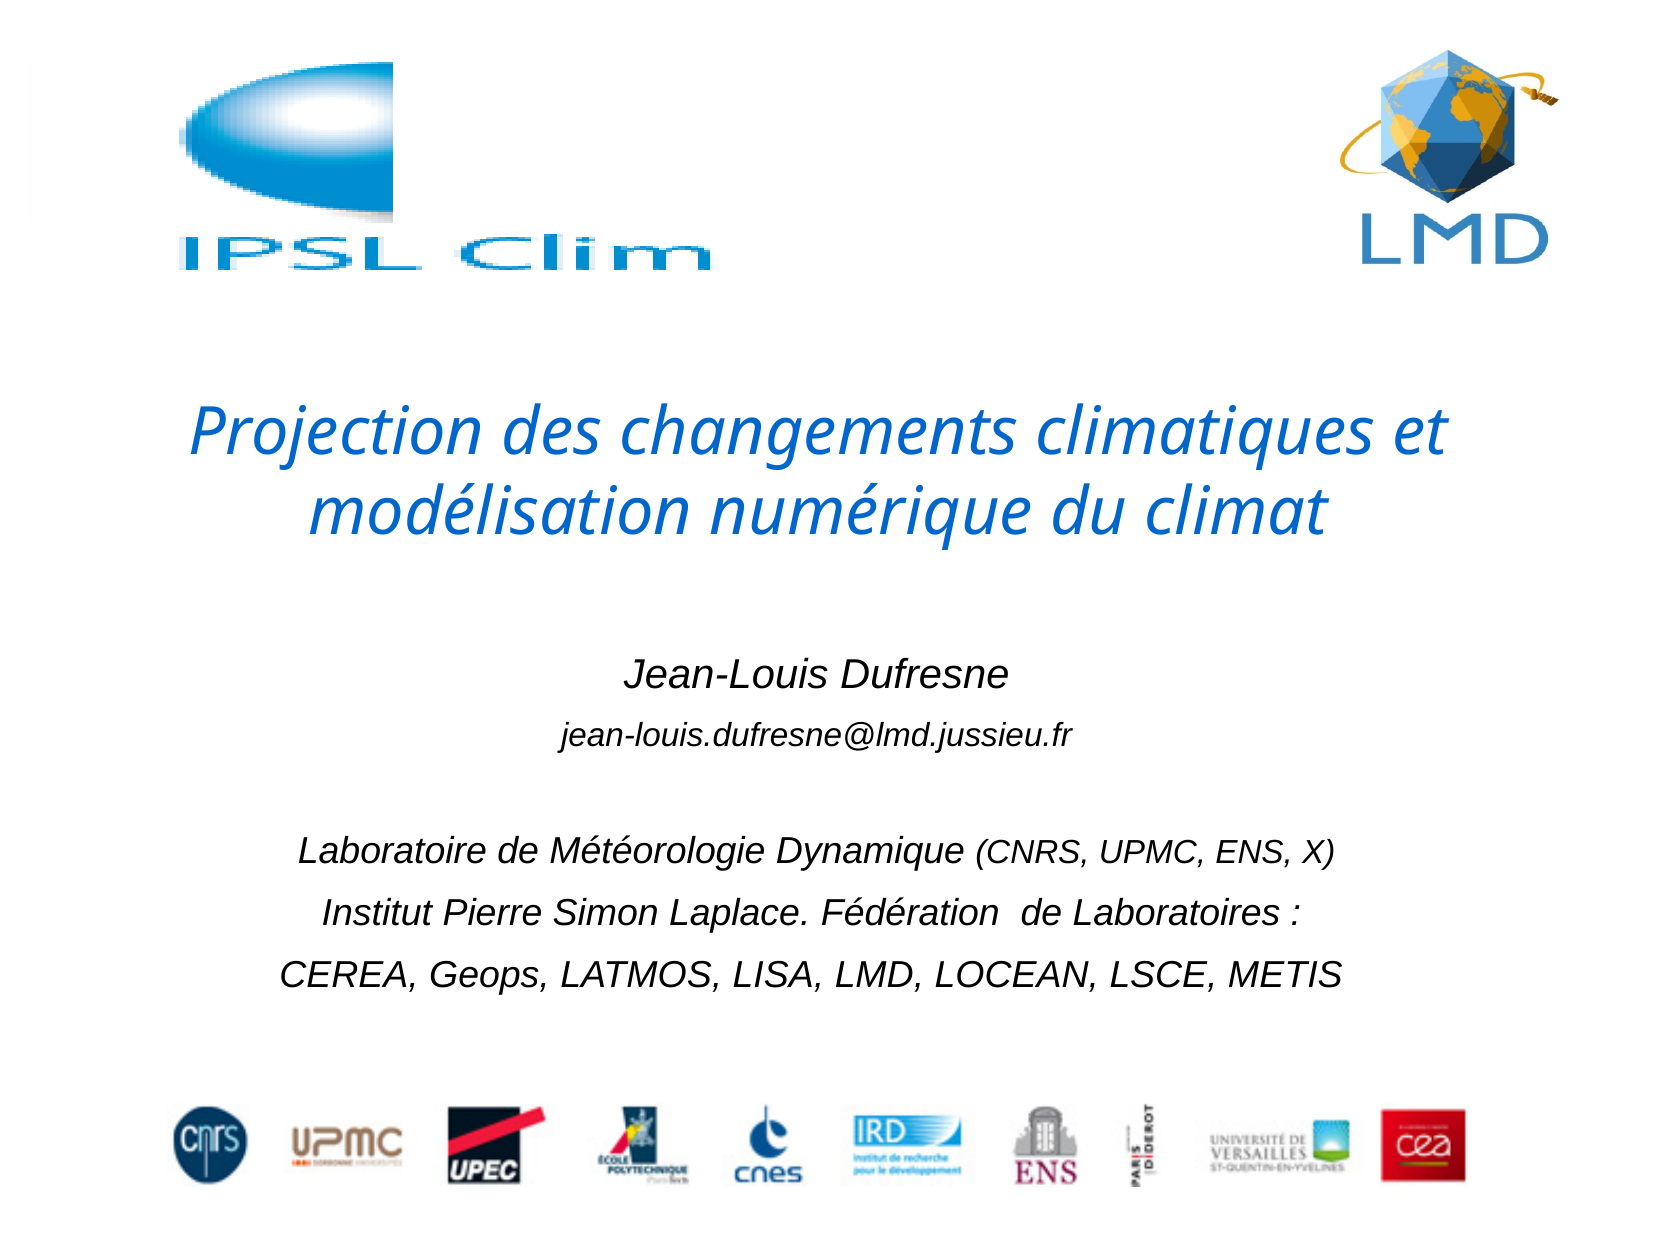

Projection des changements climatiques et modélisation numérique du climat
Jean-Louis Dufresne
jean-louis.dufresne@lmd.jussieu.fr
Laboratoire de Météorologie Dynamique (CNRS, UPMC, ENS, X)
Institut Pierre Simon Laplace. Fédération de Laboratoires :
CEREA, Geops, LATMOS, LISA, LMD, LOCEAN, LSCE, METIS